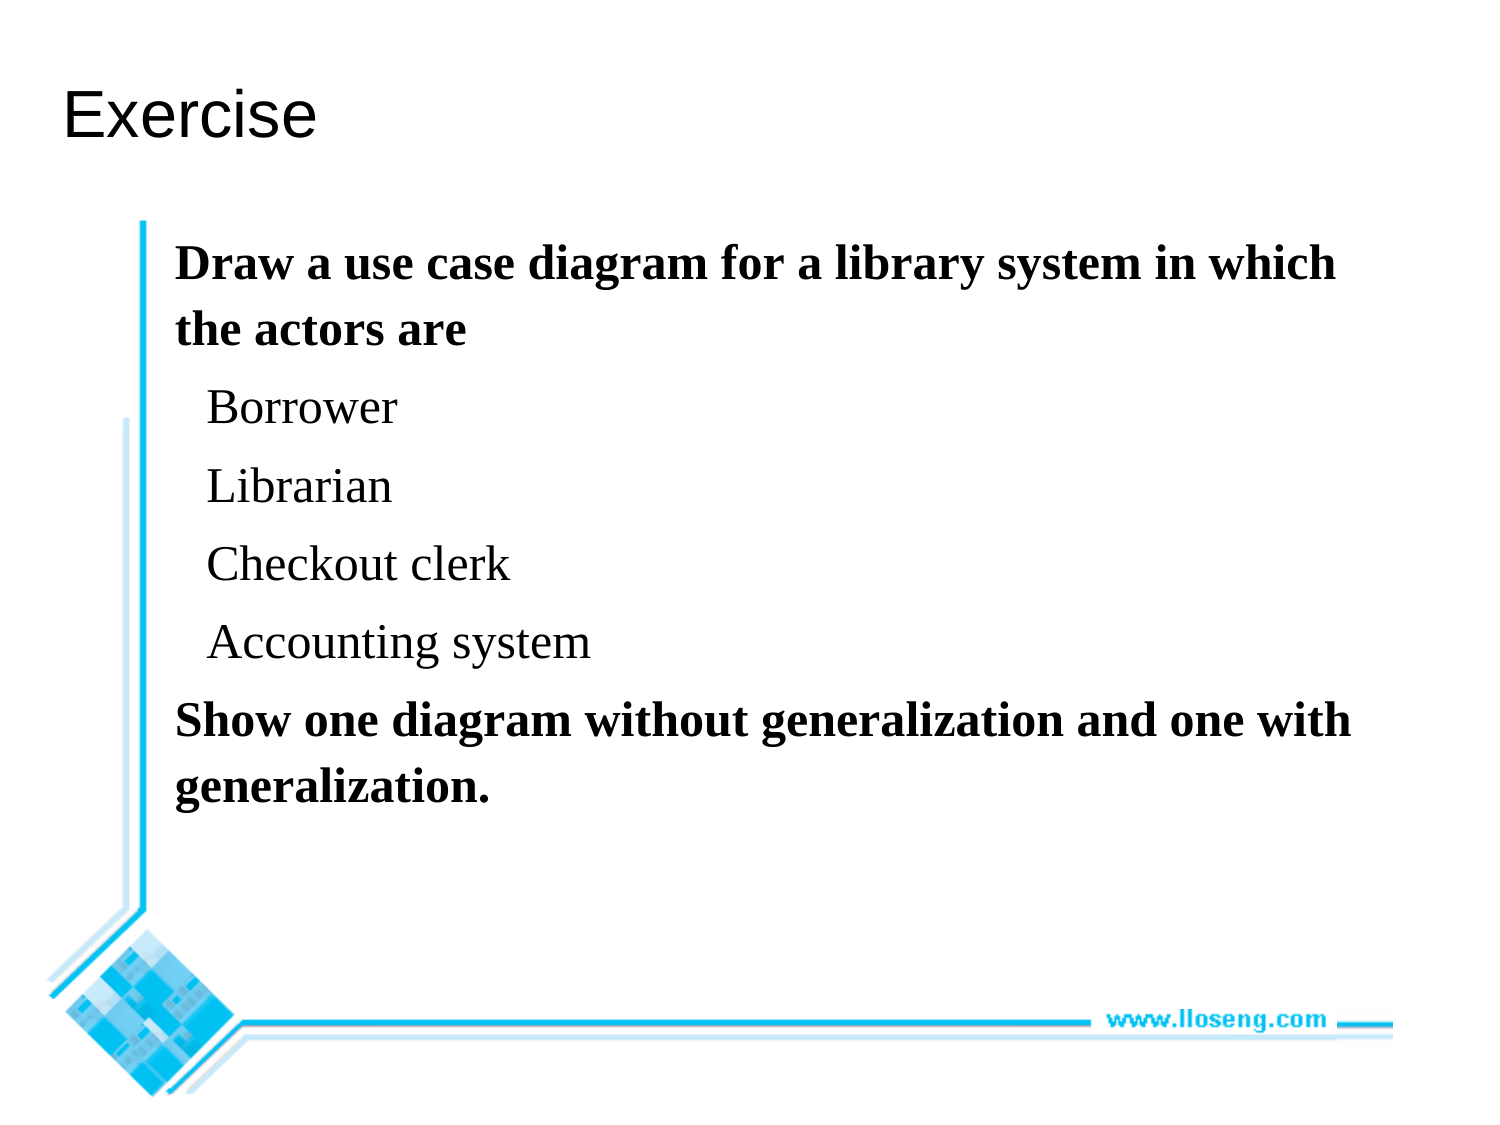

# Exercise
Draw a use case diagram for a library system in which the actors are
Borrower
Librarian
Checkout clerk
Accounting system
Show one diagram without generalization and one with generalization.